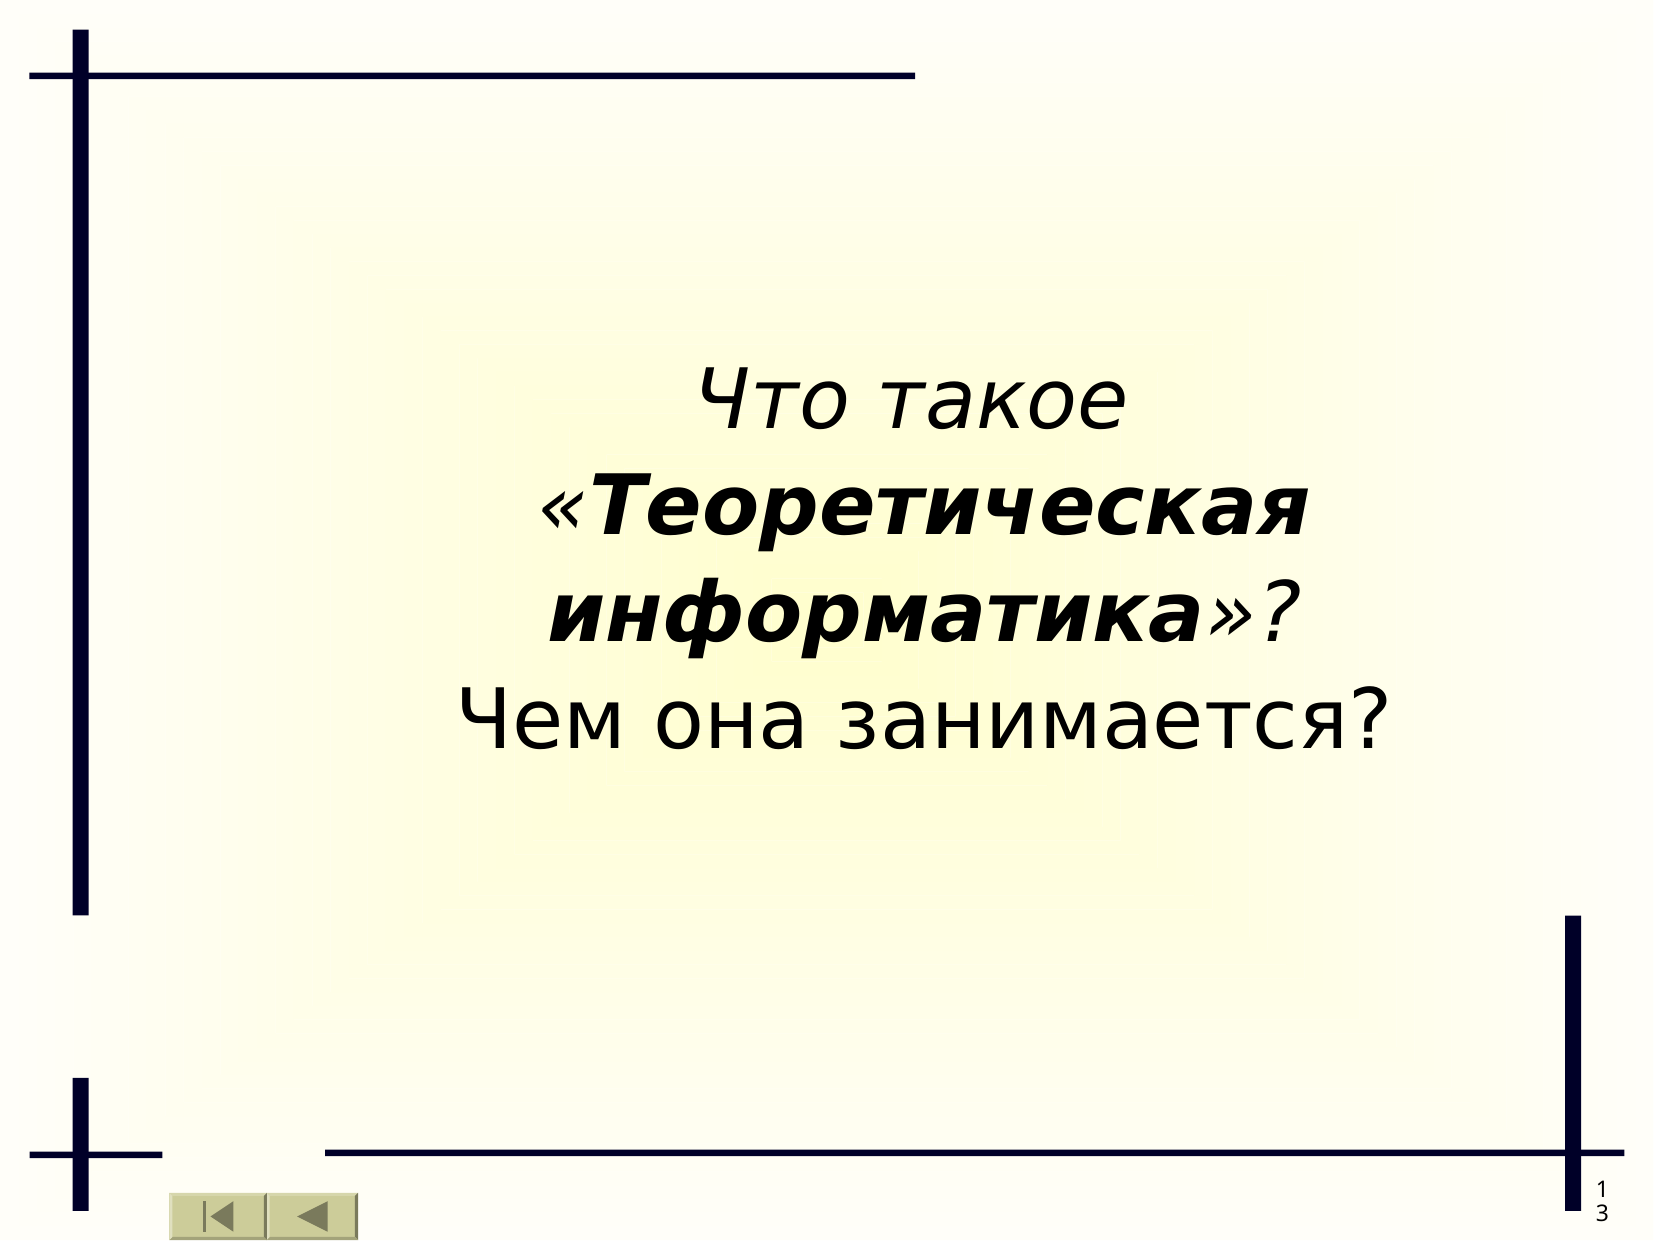

Что такое
«Теоретическая информатика»?
Чем она занимается?